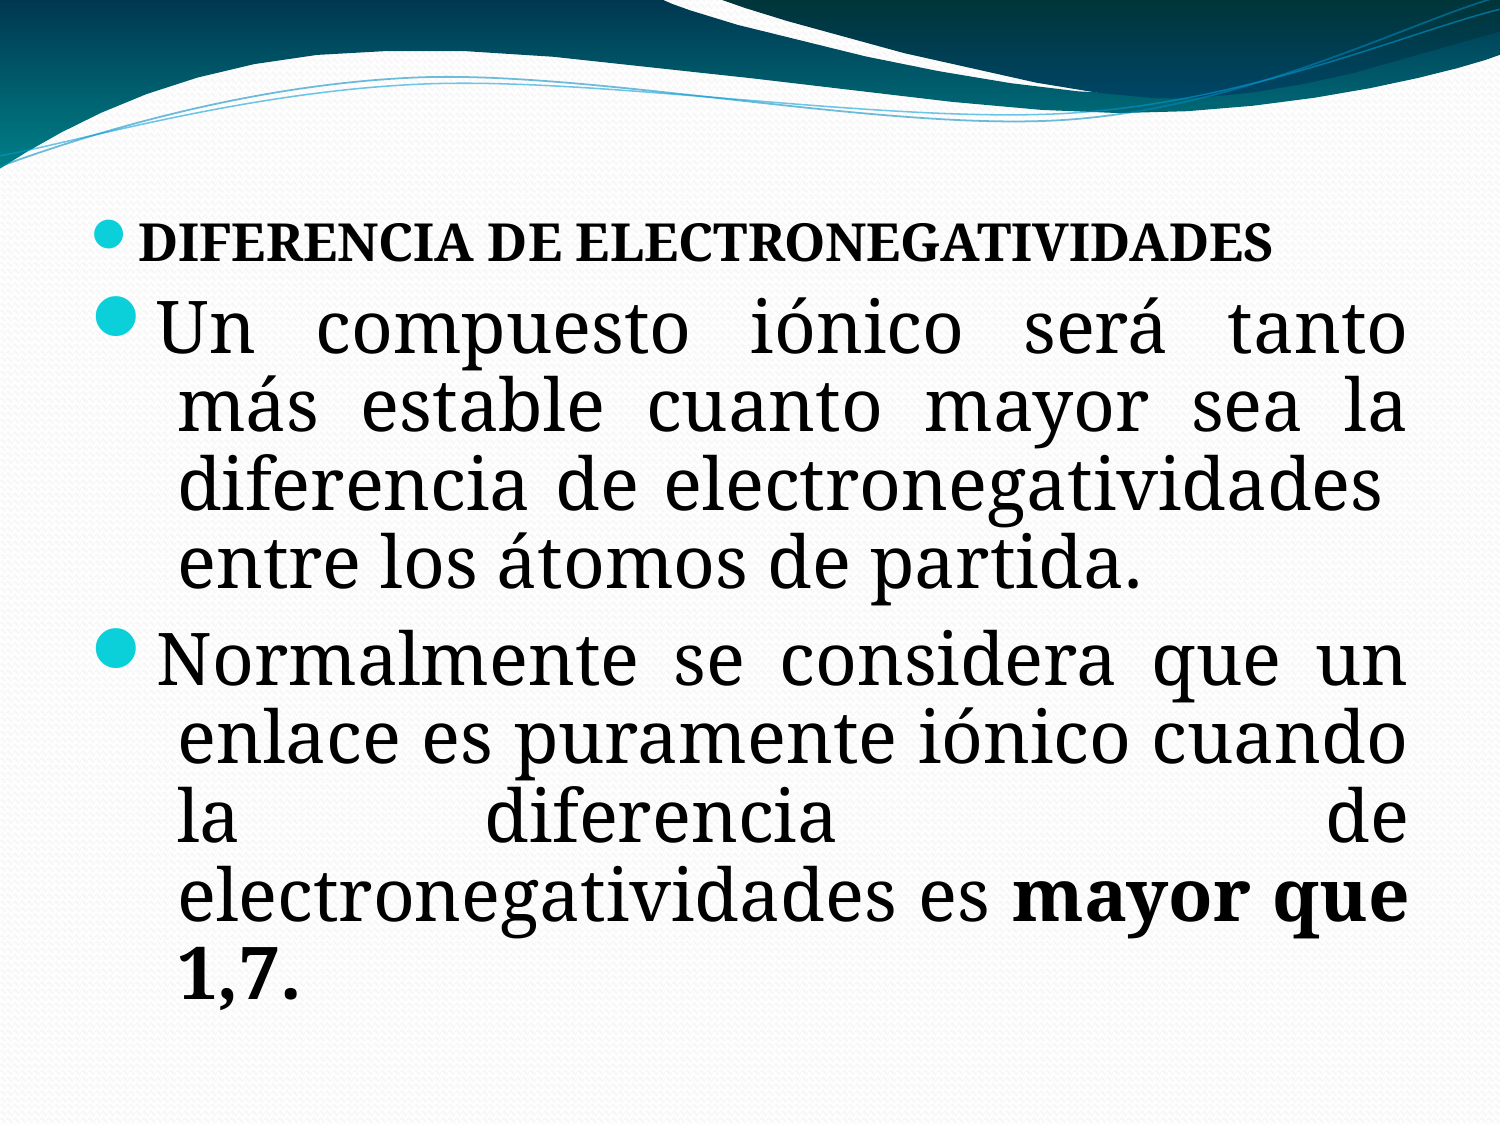

# DIFERENCIA DE ELECTRONEGATIVIDADES
Un compuesto iónico será tanto más estable cuanto mayor sea la diferencia de electronegatividades entre los átomos de partida.
Normalmente se considera que un enlace es puramente iónico cuando la diferencia de electronegatividades es mayor que 1,7.